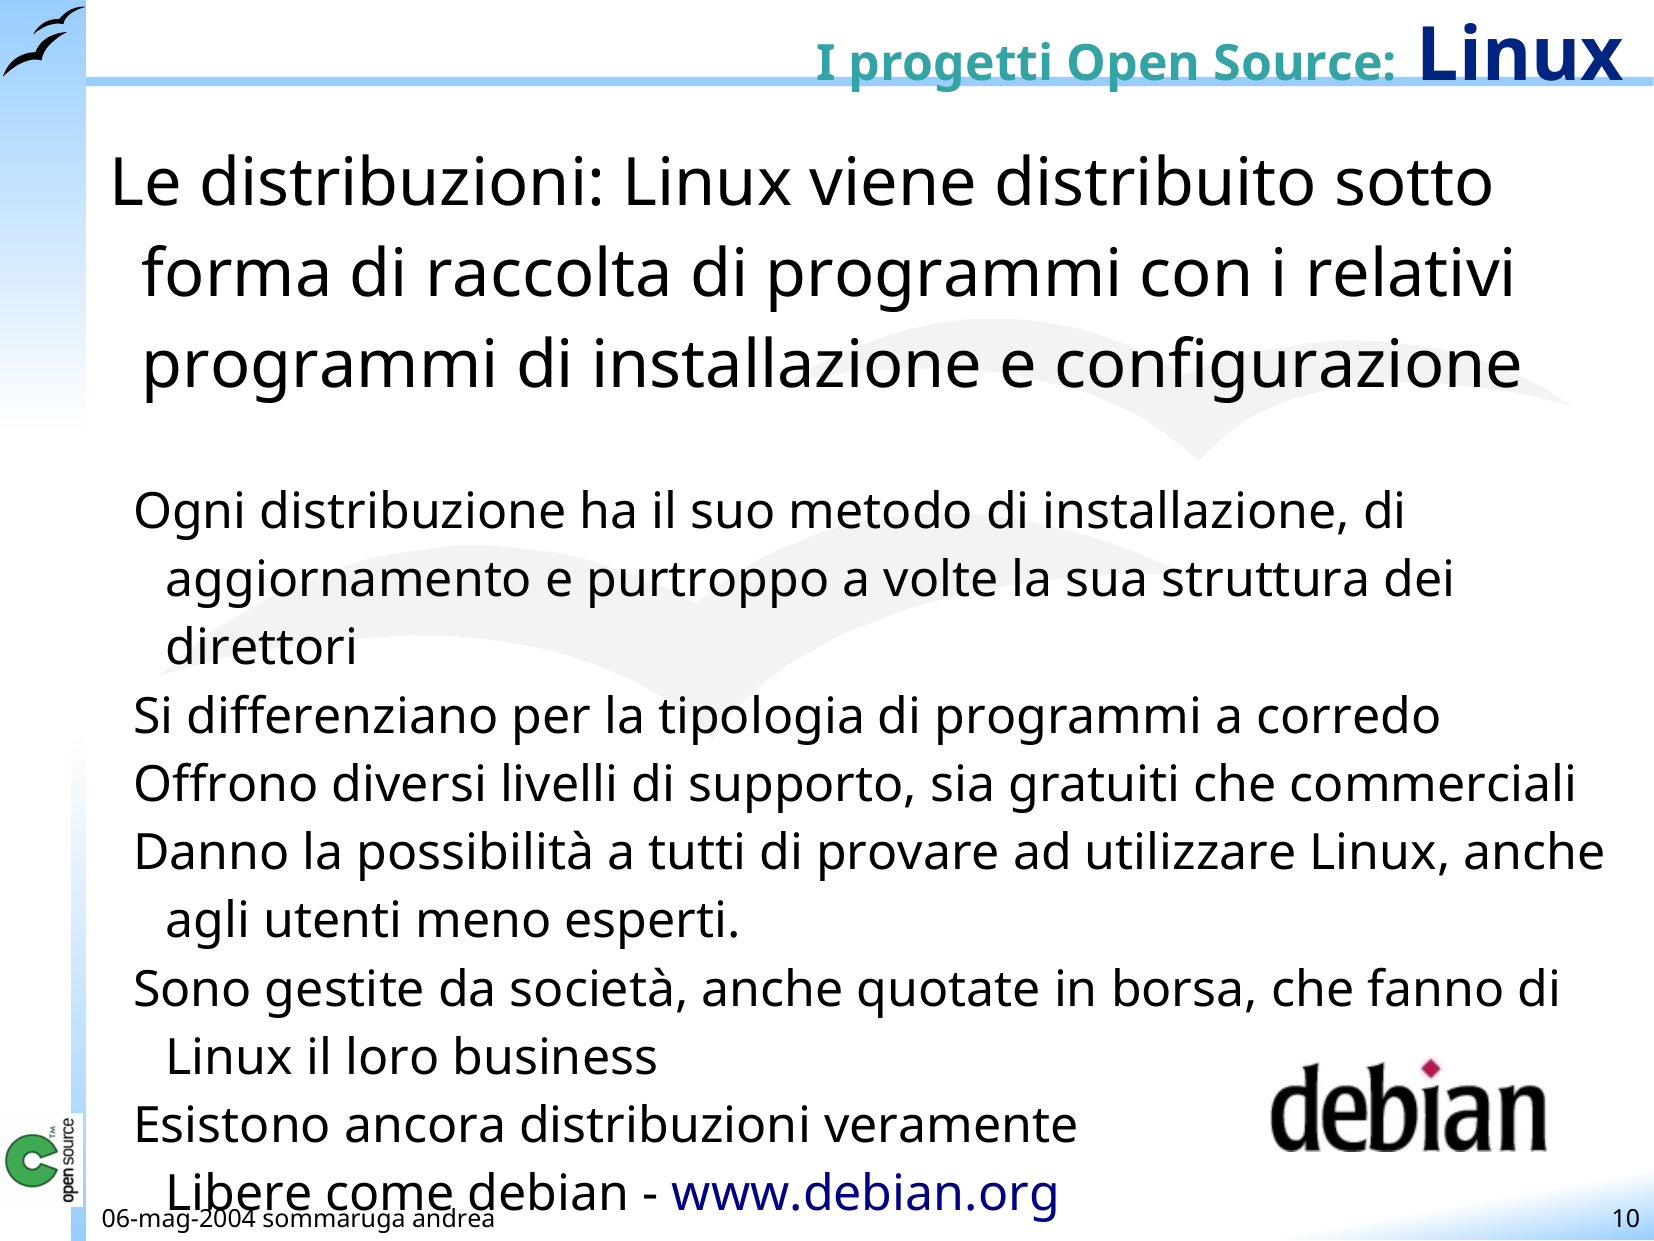

# I progetti Open Source: Linux
Le distribuzioni: Linux viene distribuito sotto forma di raccolta di programmi con i relativi programmi di installazione e configurazione
Ogni distribuzione ha il suo metodo di installazione, di aggiornamento e purtroppo a volte la sua struttura dei direttori
Si differenziano per la tipologia di programmi a corredo
Offrono diversi livelli di supporto, sia gratuiti che commerciali
Danno la possibilità a tutti di provare ad utilizzare Linux, anche agli utenti meno esperti.
Sono gestite da società, anche quotate in borsa, che fanno di Linux il loro business
Esistono ancora distribuzioni veramente
Libere come debian - www.debian.org